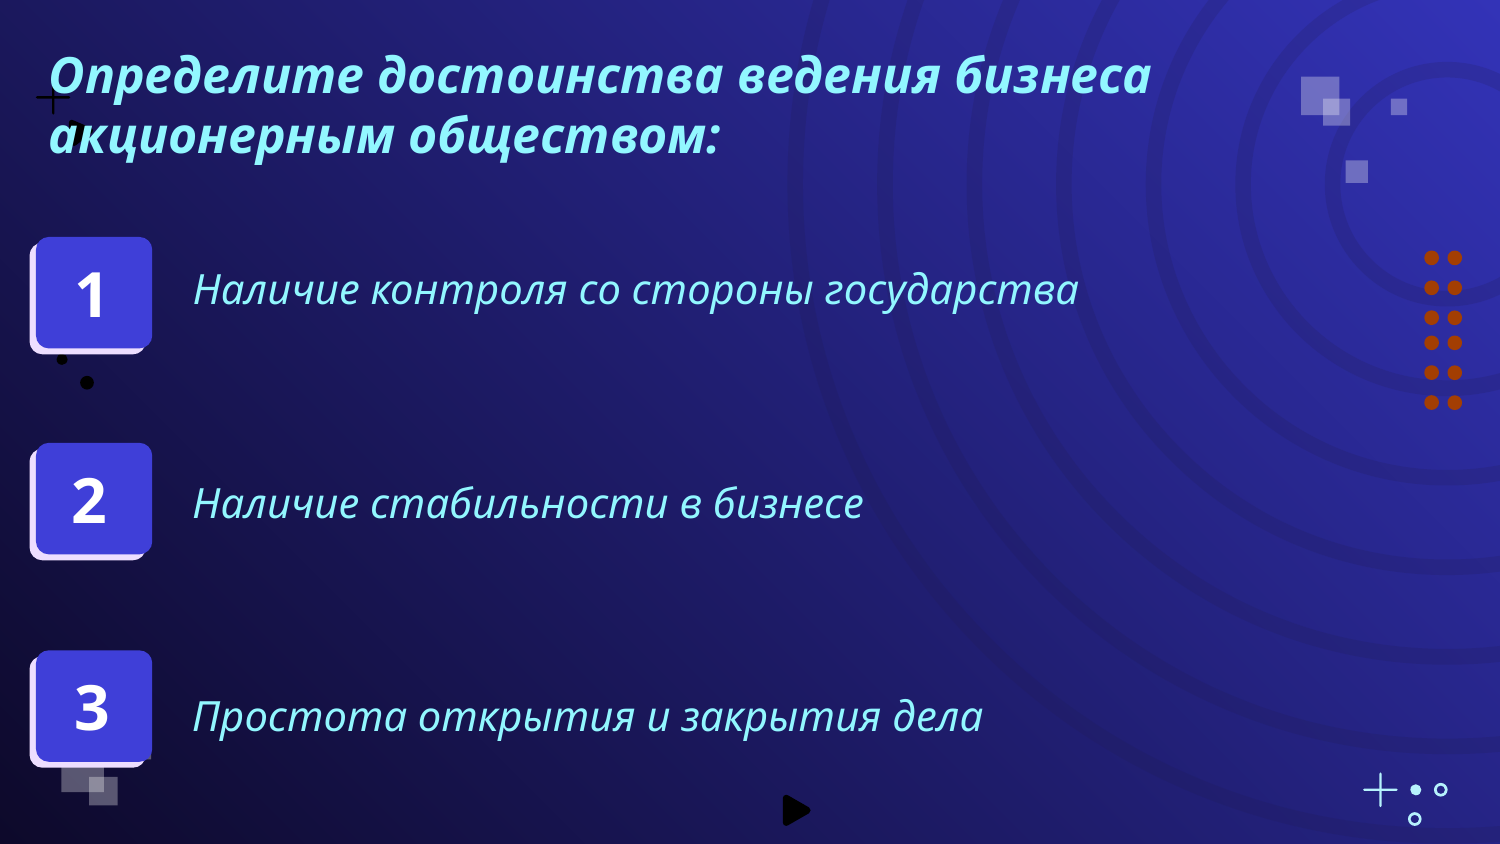

Определите достоинства ведения бизнеса акционерным обществом:
# Наличие контроля со стороны государства
1
Наличие стабильности в бизнесе
2
3
Простота открытия и закрытия дела